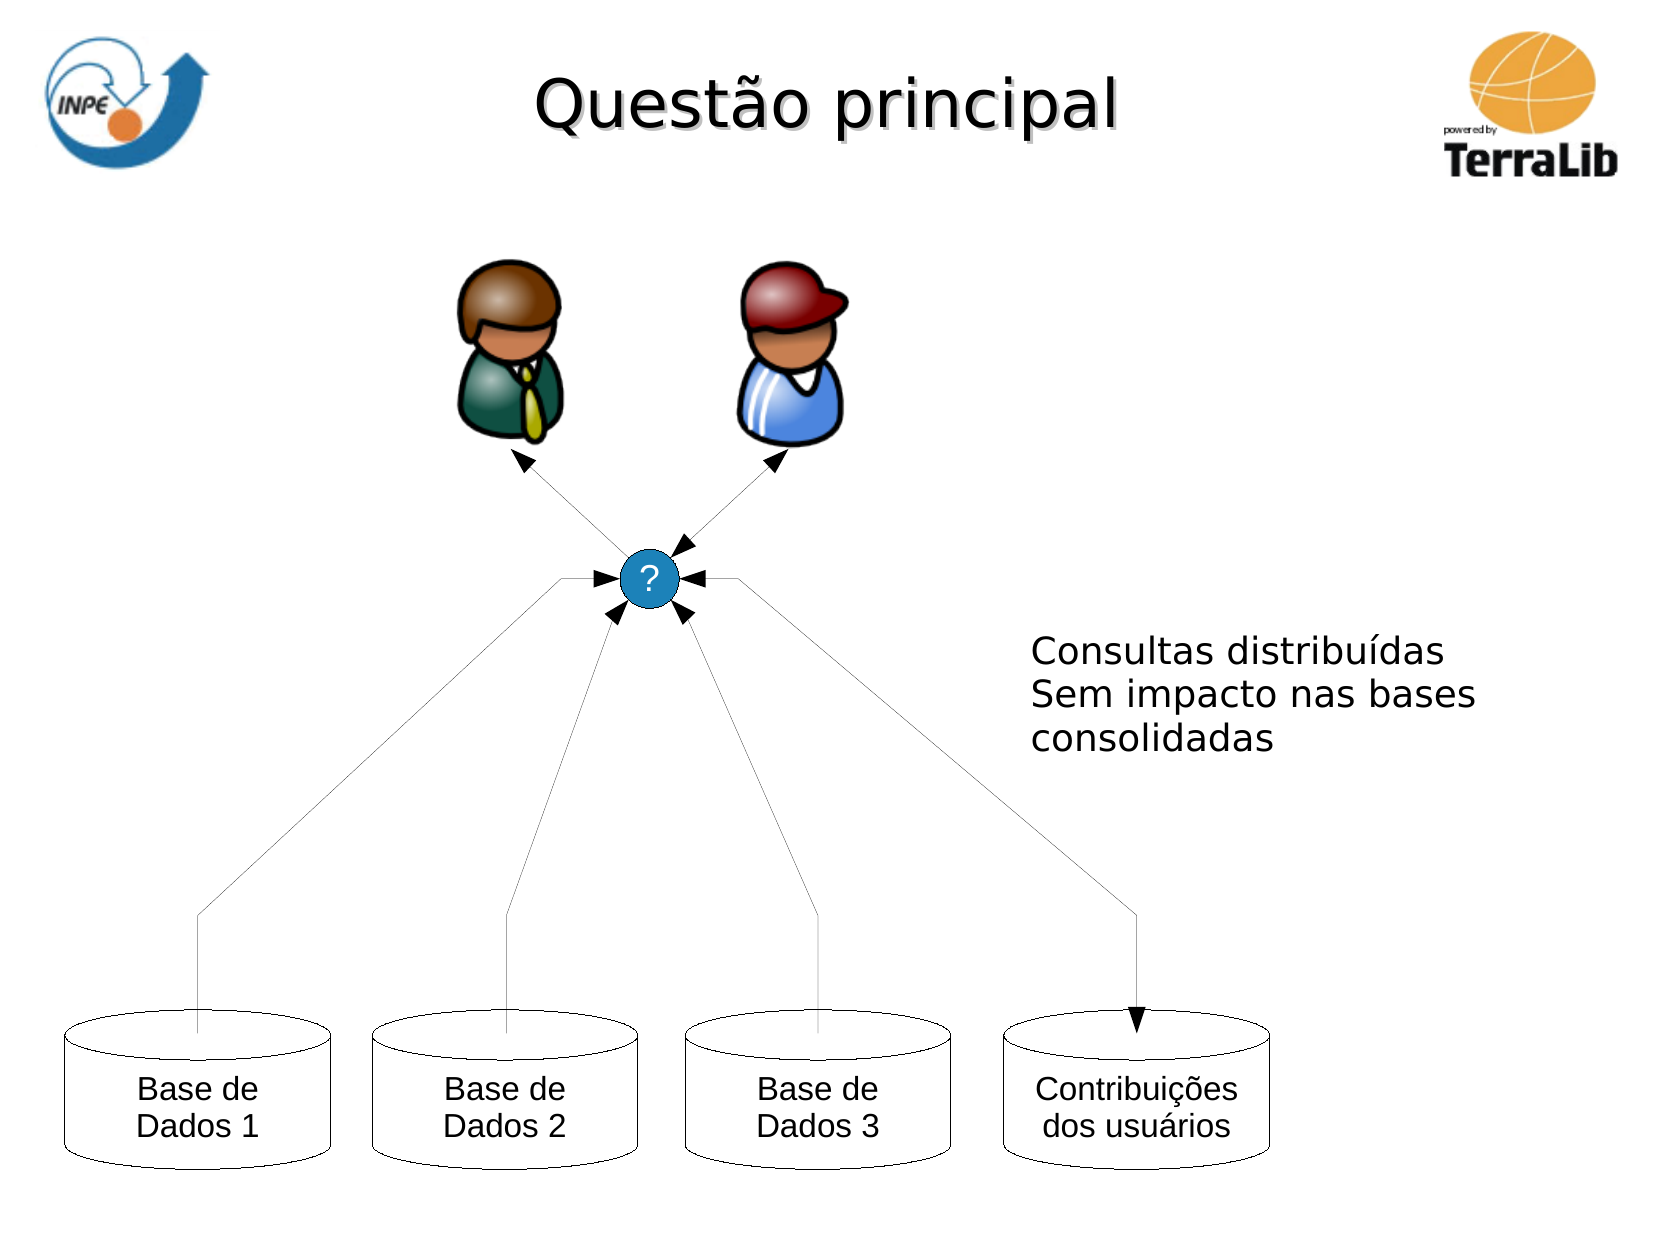

# Questão principal
?
 Consultas distribuídas
 Sem impacto nas bases consolidadas
Base de
Dados 1
Base de
Dados 2
Base de
Dados 3
Contribuições
dos usuários